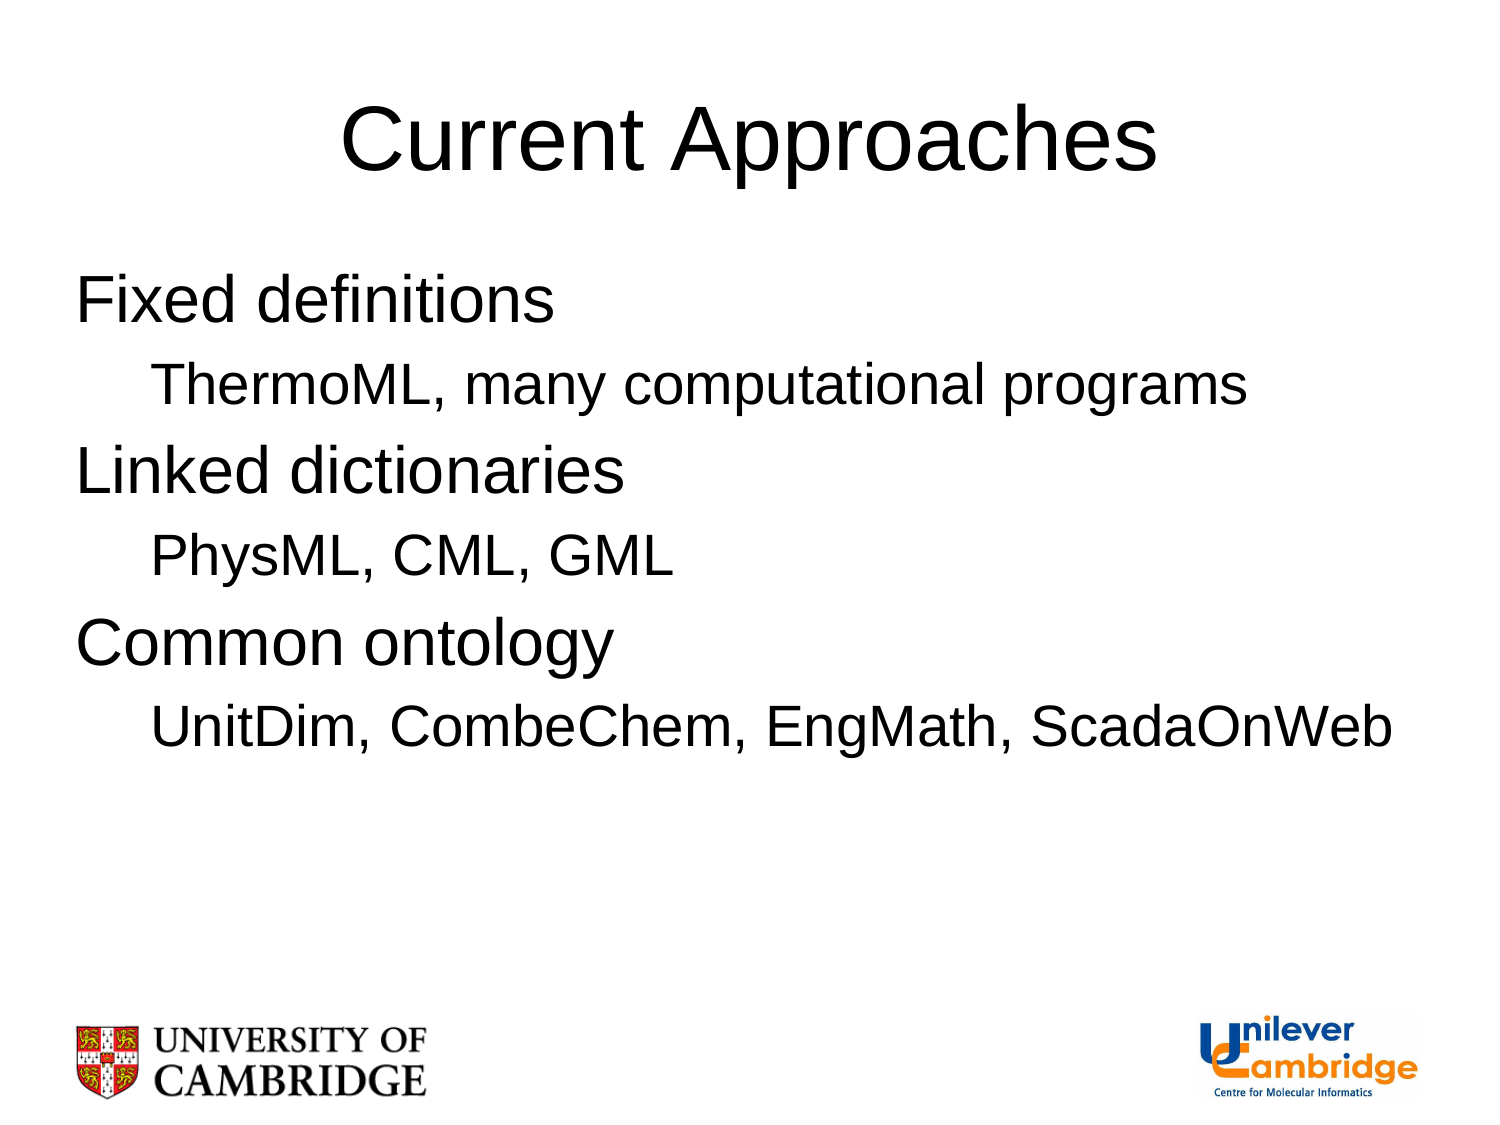

# Current Approaches
Fixed definitions
ThermoML, many computational programs
Linked dictionaries
PhysML, CML, GML
Common ontology
UnitDim, CombeChem, EngMath, ScadaOnWeb